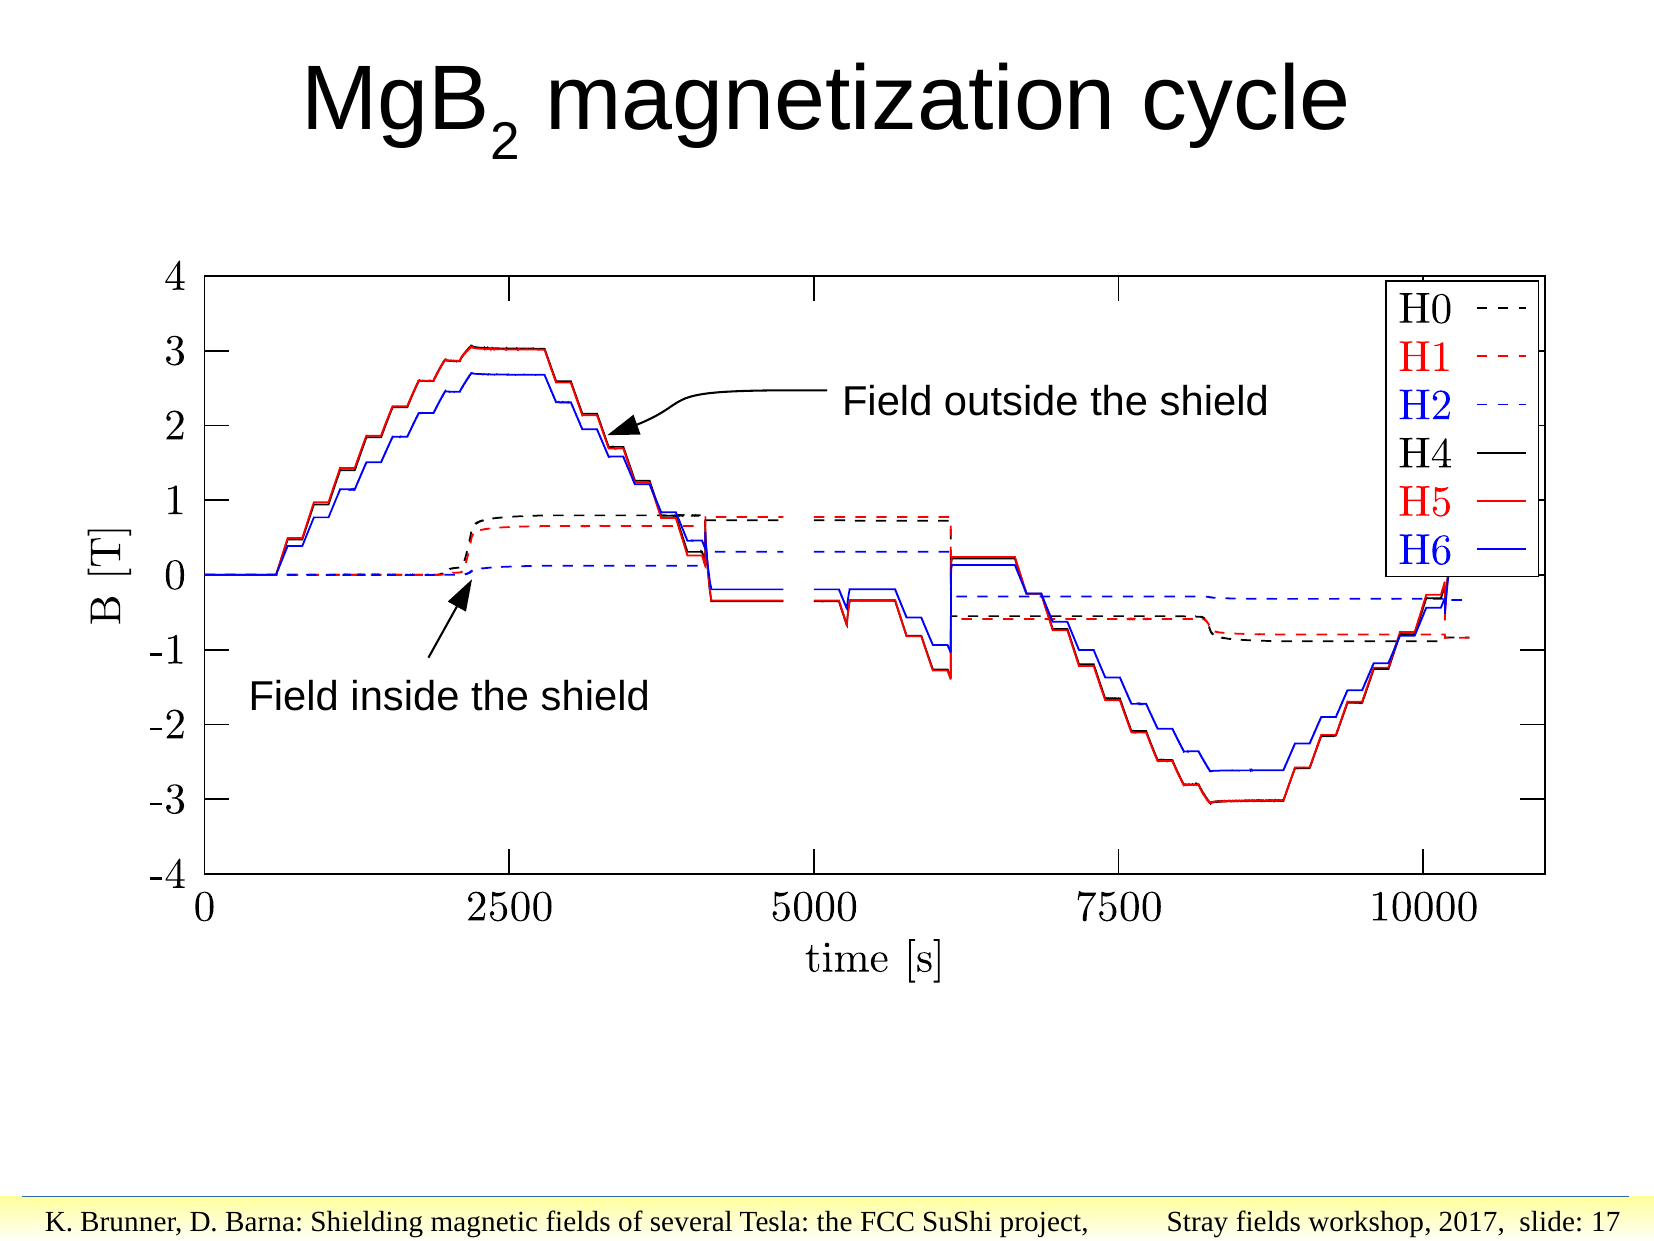

# MgB2 magnetization cycle
Field outside the shield
Field inside the shield